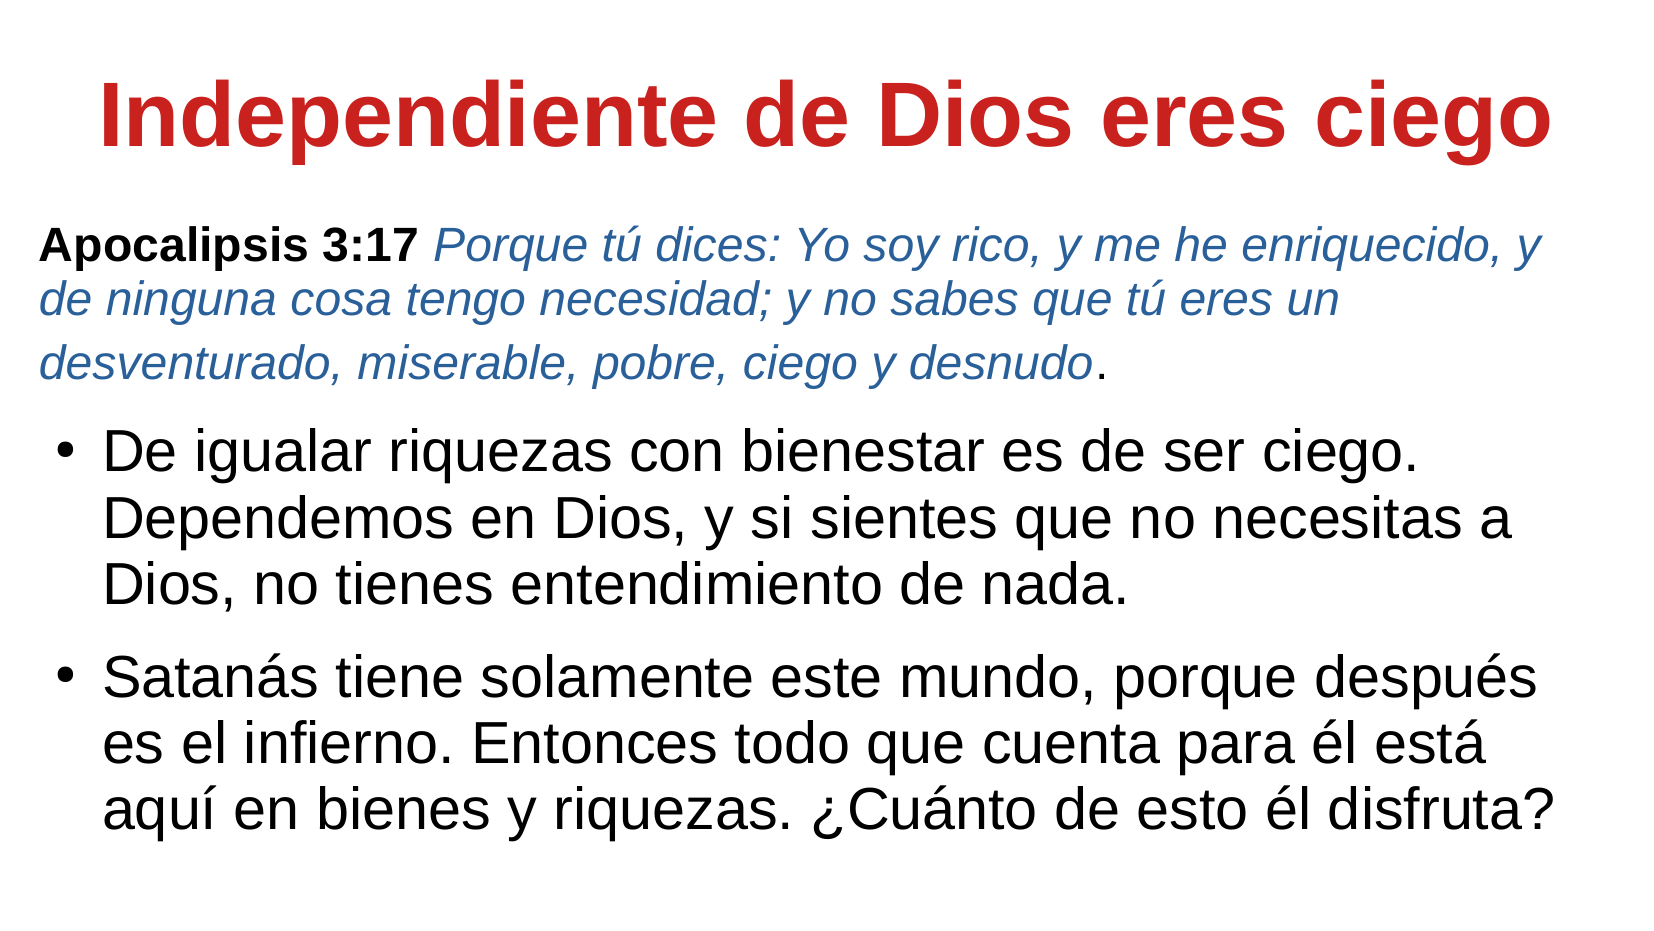

# Independiente de Dios eres ciego
Apocalipsis 3:17 Porque tú dices: Yo soy rico, y me he enriquecido, y de ninguna cosa tengo necesidad; y no sabes que tú eres un desventurado, miserable, pobre, ciego y desnudo.
De igualar riquezas con bienestar es de ser ciego. Dependemos en Dios, y si sientes que no necesitas a Dios, no tienes entendimiento de nada.
Satanás tiene solamente este mundo, porque después es el infierno. Entonces todo que cuenta para él está aquí en bienes y riquezas. ¿Cuánto de esto él disfruta?